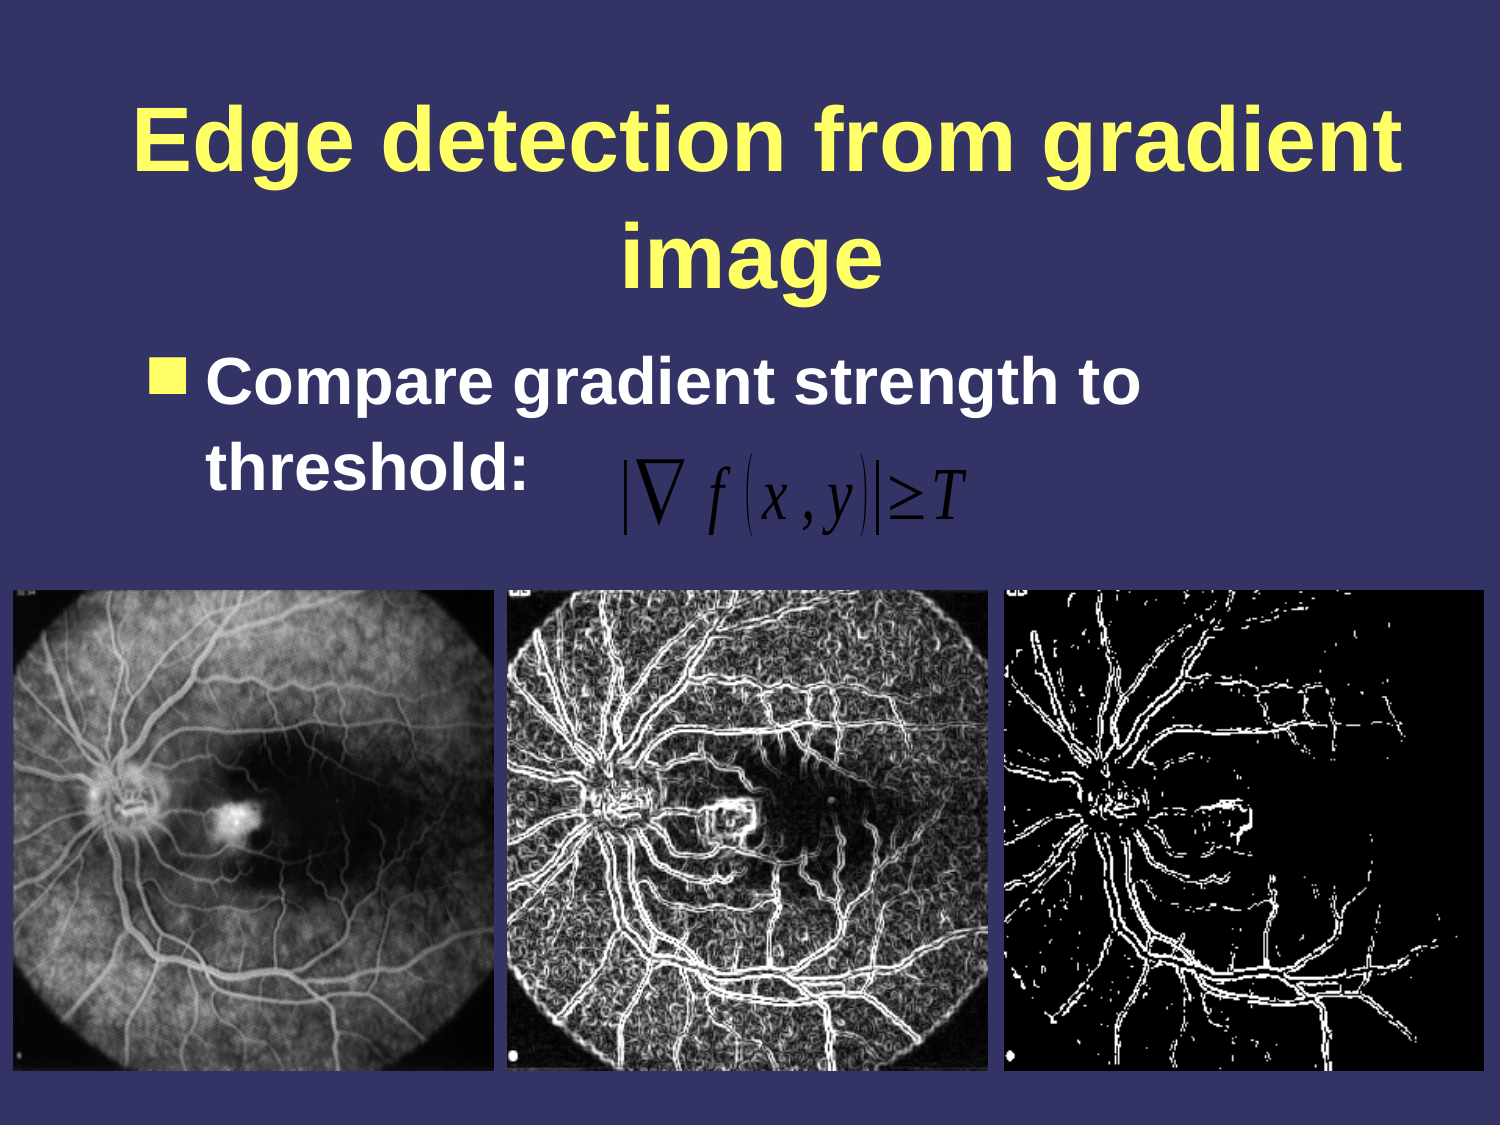

# Edge detection from gradient image
Compare gradient strength to threshold: